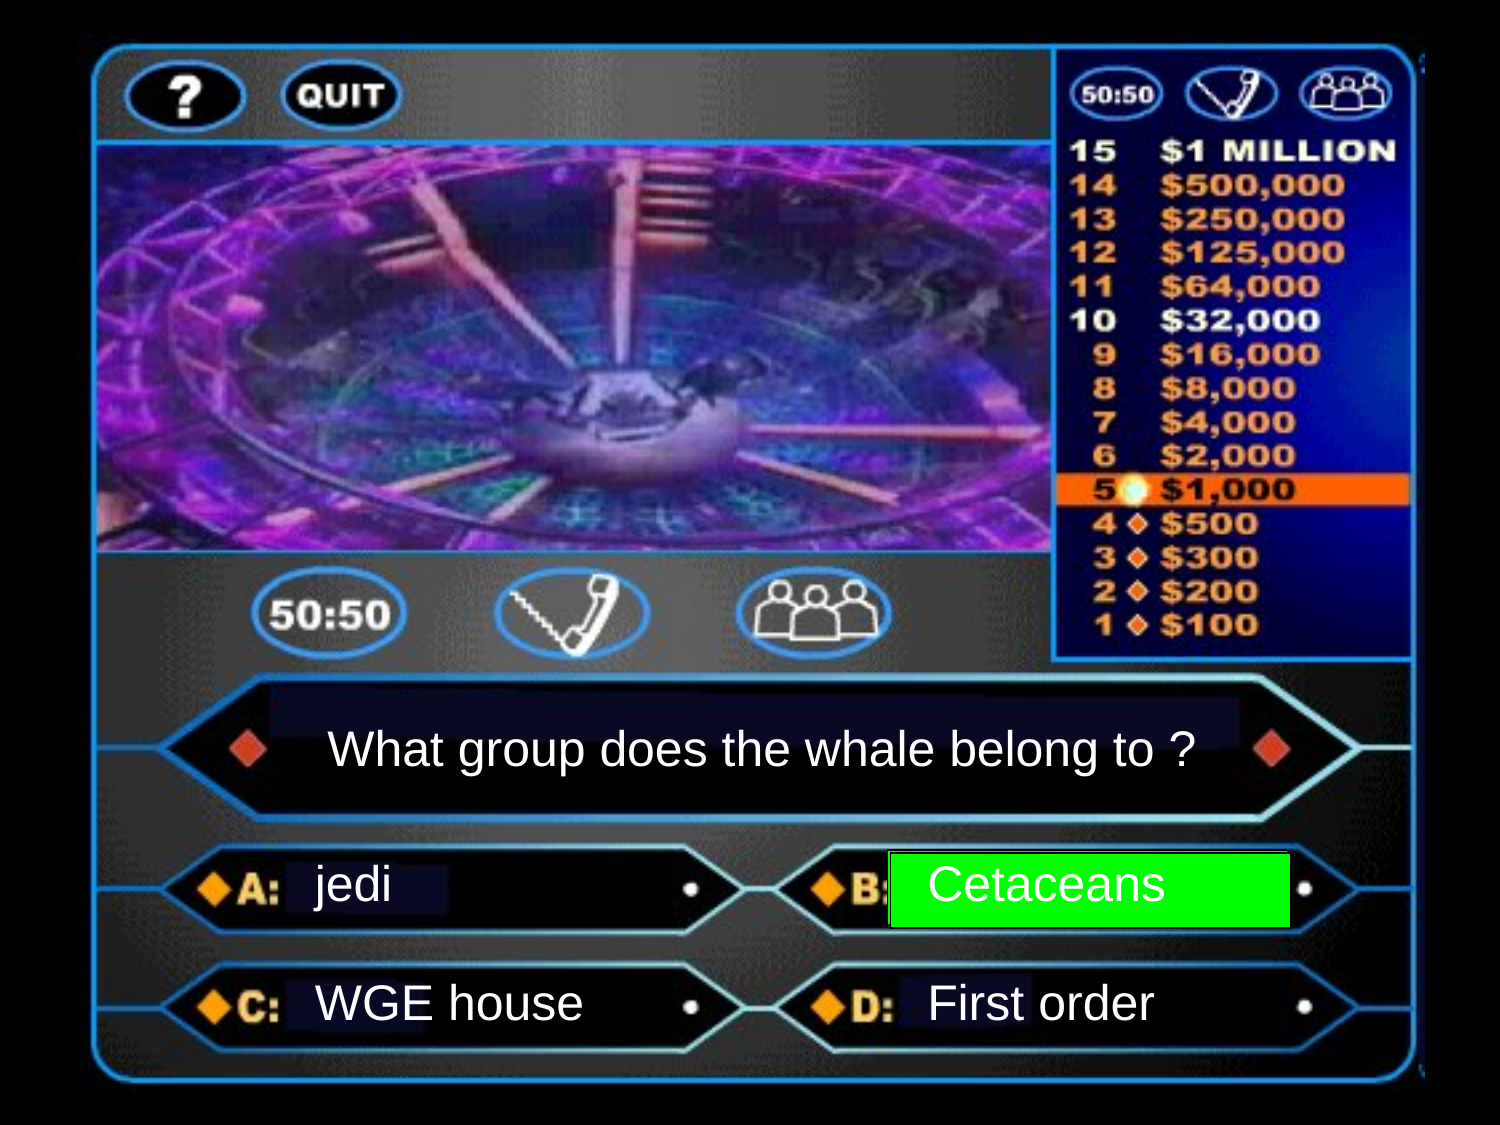

What group does the whale belong to ?
jedi
Cetaceans
WGE house
First order